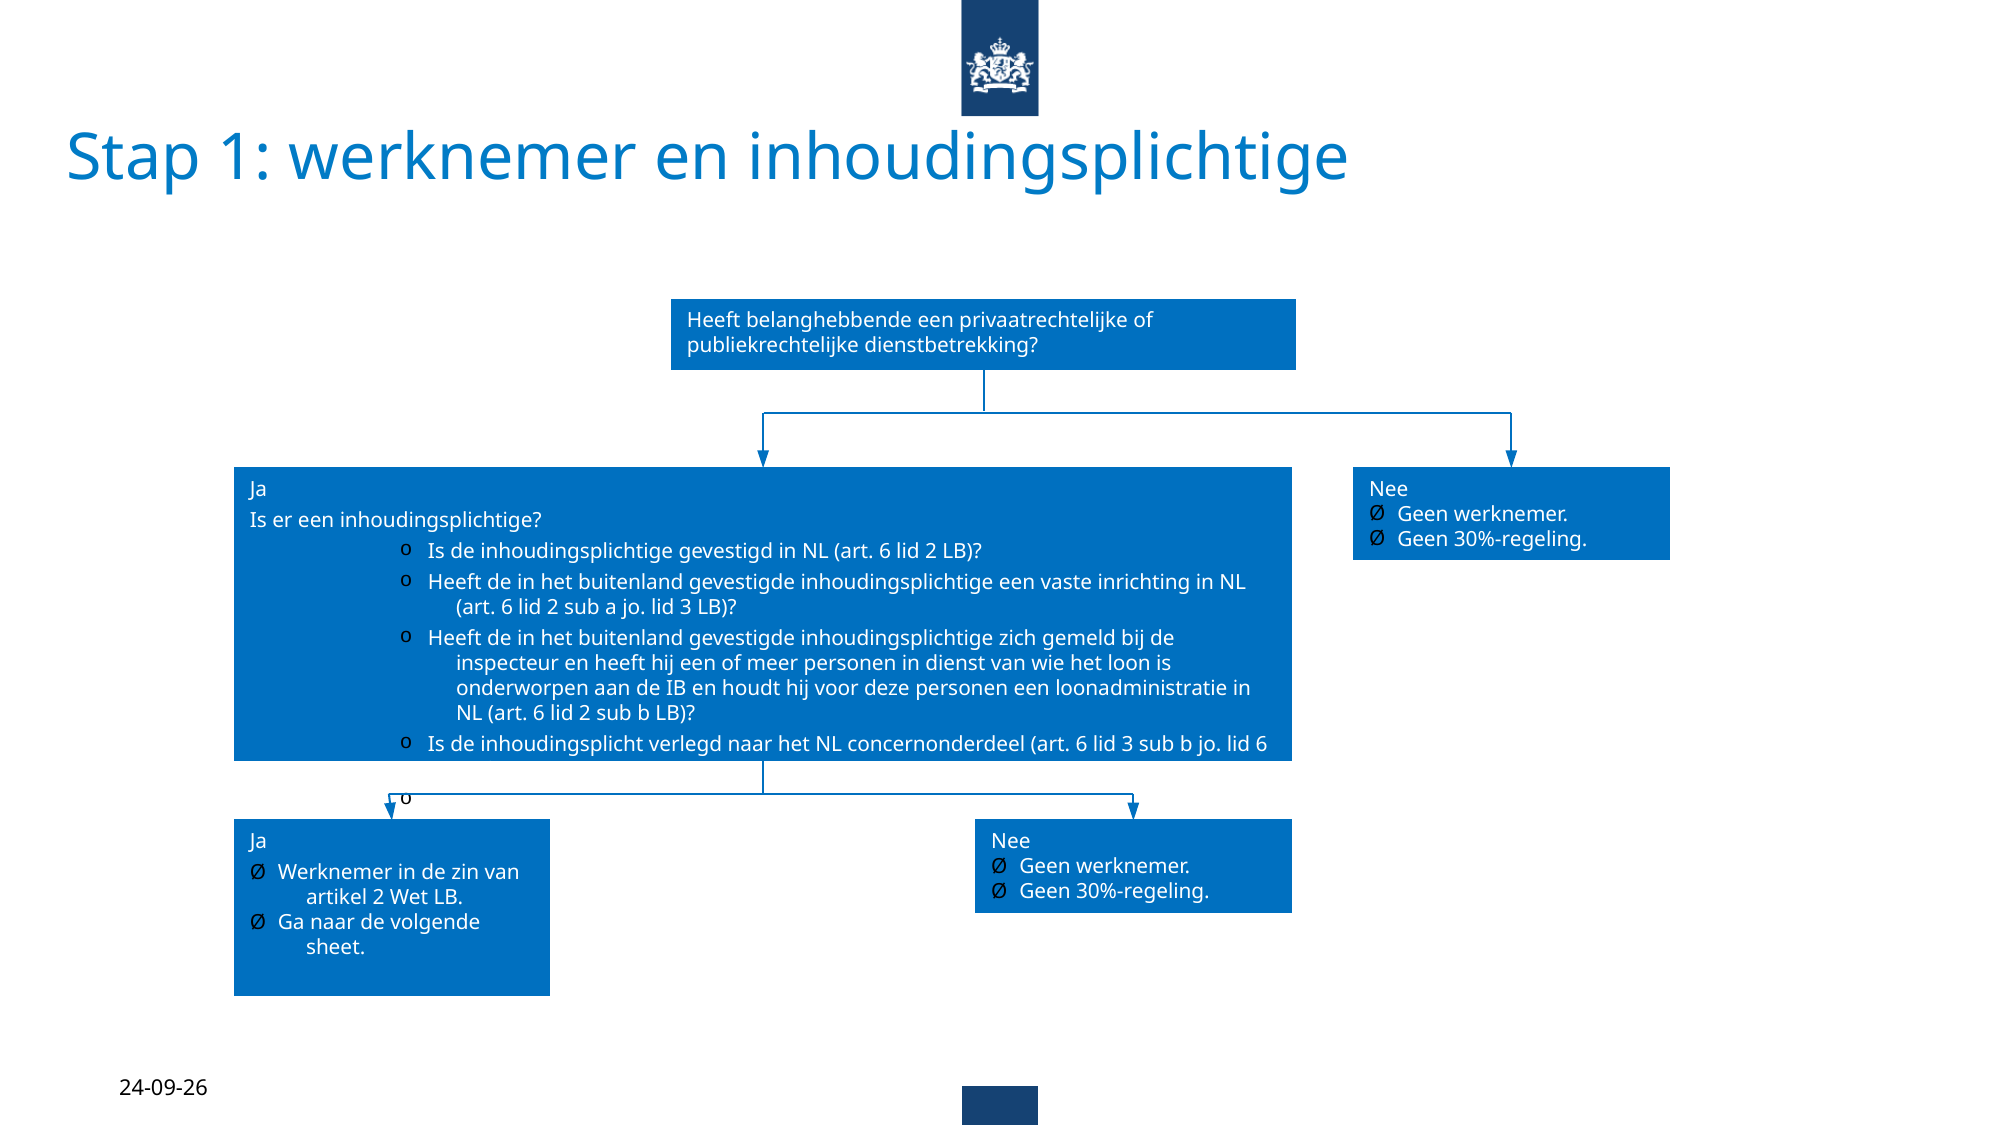

# Stap 1: werknemer en inhoudingsplichtige
Heeft belanghebbende een privaatrechtelijke of publiekrechtelijke dienstbetrekking?
Ja
Is er een inhoudingsplichtige?
Is de inhoudingsplichtige gevestigd in NL (art. 6 lid 2 LB)?
Heeft de in het buitenland gevestigde inhoudingsplichtige een vaste inrichting in NL (art. 6 lid 2 sub a jo. lid 3 LB)?
Heeft de in het buitenland gevestigde inhoudingsplichtige zich gemeld bij de inspecteur en heeft hij een of meer personen in dienst van wie het loon is onderworpen aan de IB en houdt hij voor deze personen een loonadministratie in NL (art. 6 lid 2 sub b LB)?
Is de inhoudingsplicht verlegd naar het NL concernonderdeel (art. 6 lid 3 sub b jo. lid 6 LB)?
Nee
Geen werknemer.
Geen 30%-regeling.
Ja
Werknemer in de zin van artikel 2 Wet LB.
Ga naar de volgende sheet.
Nee
Geen werknemer.
Geen 30%-regeling.